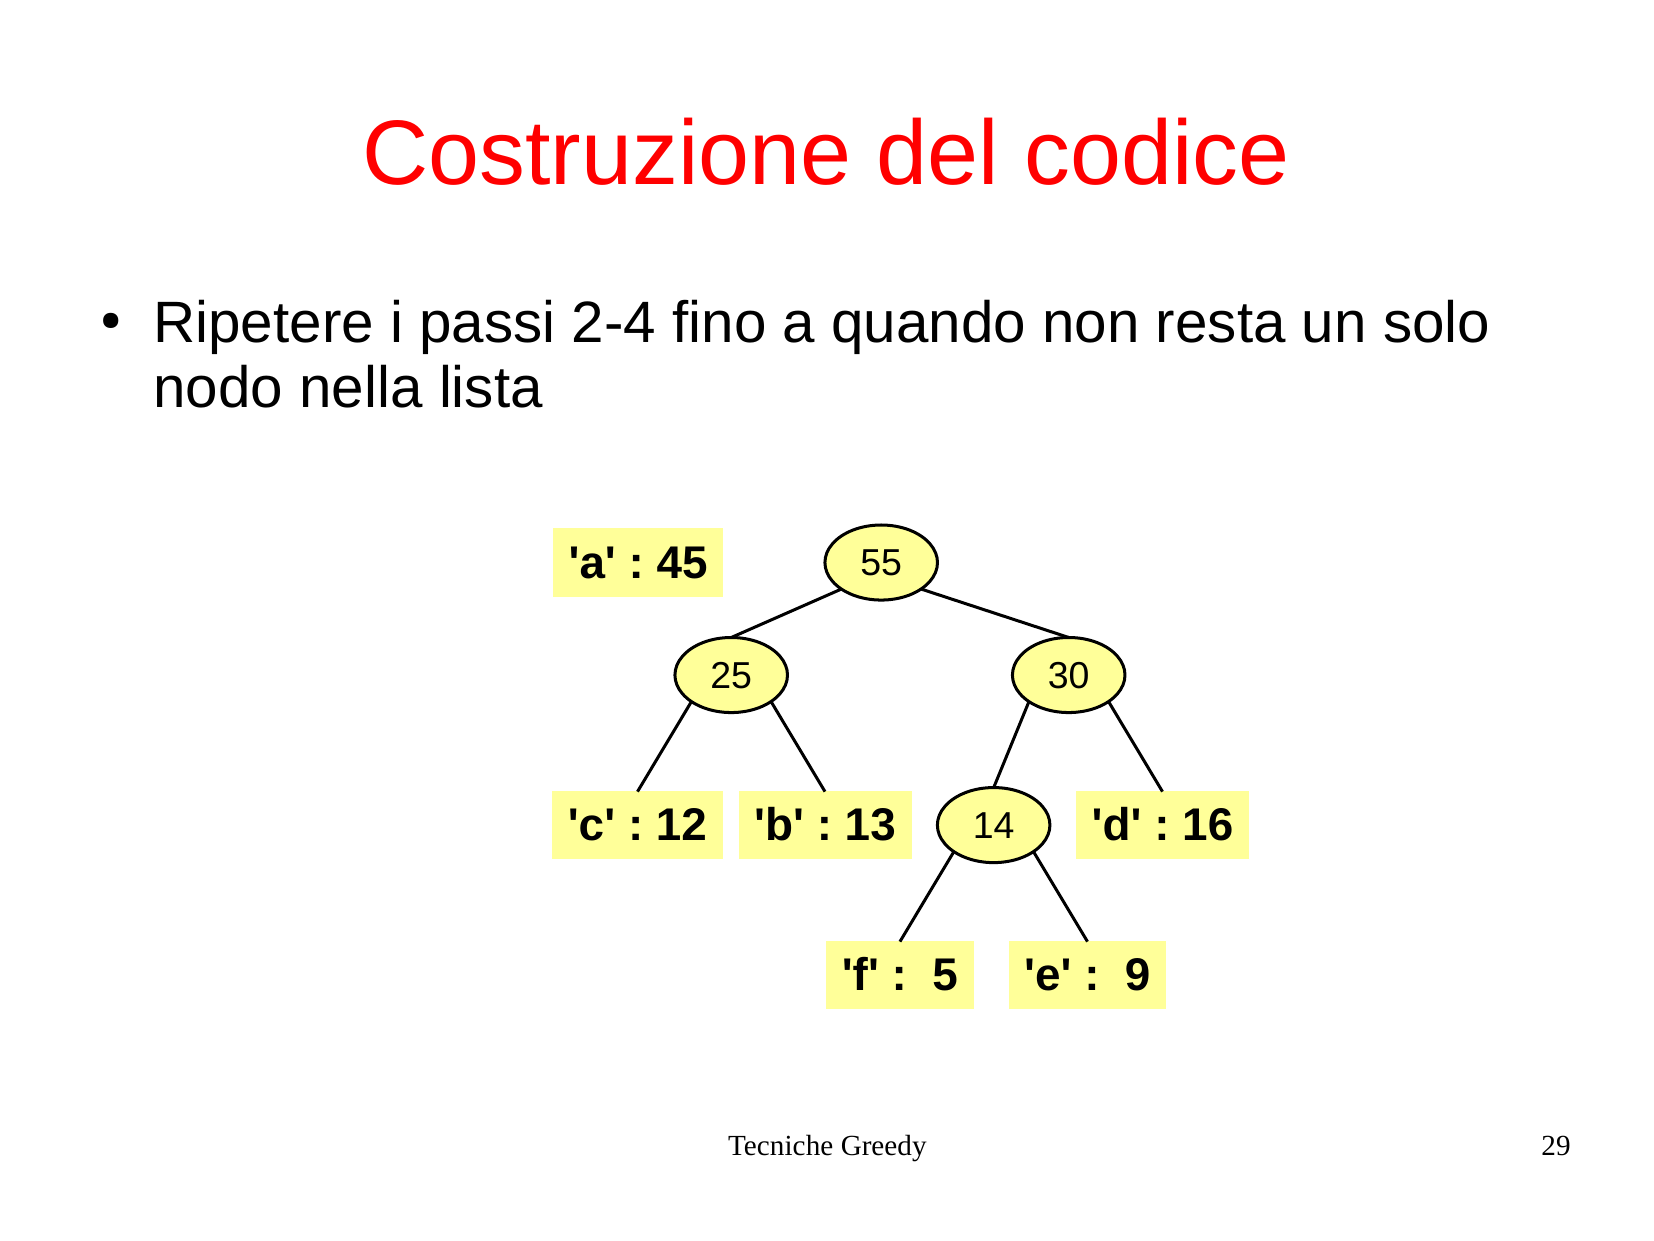

# Costruzione del codice
Ripetere i passi 2-4 fino a quando non resta un solo nodo nella lista
55
'a' : 45
25
30
14
'c' : 12
'b' : 13
'd' : 16
'f' : 5
'e' : 9
Tecniche Greedy
29